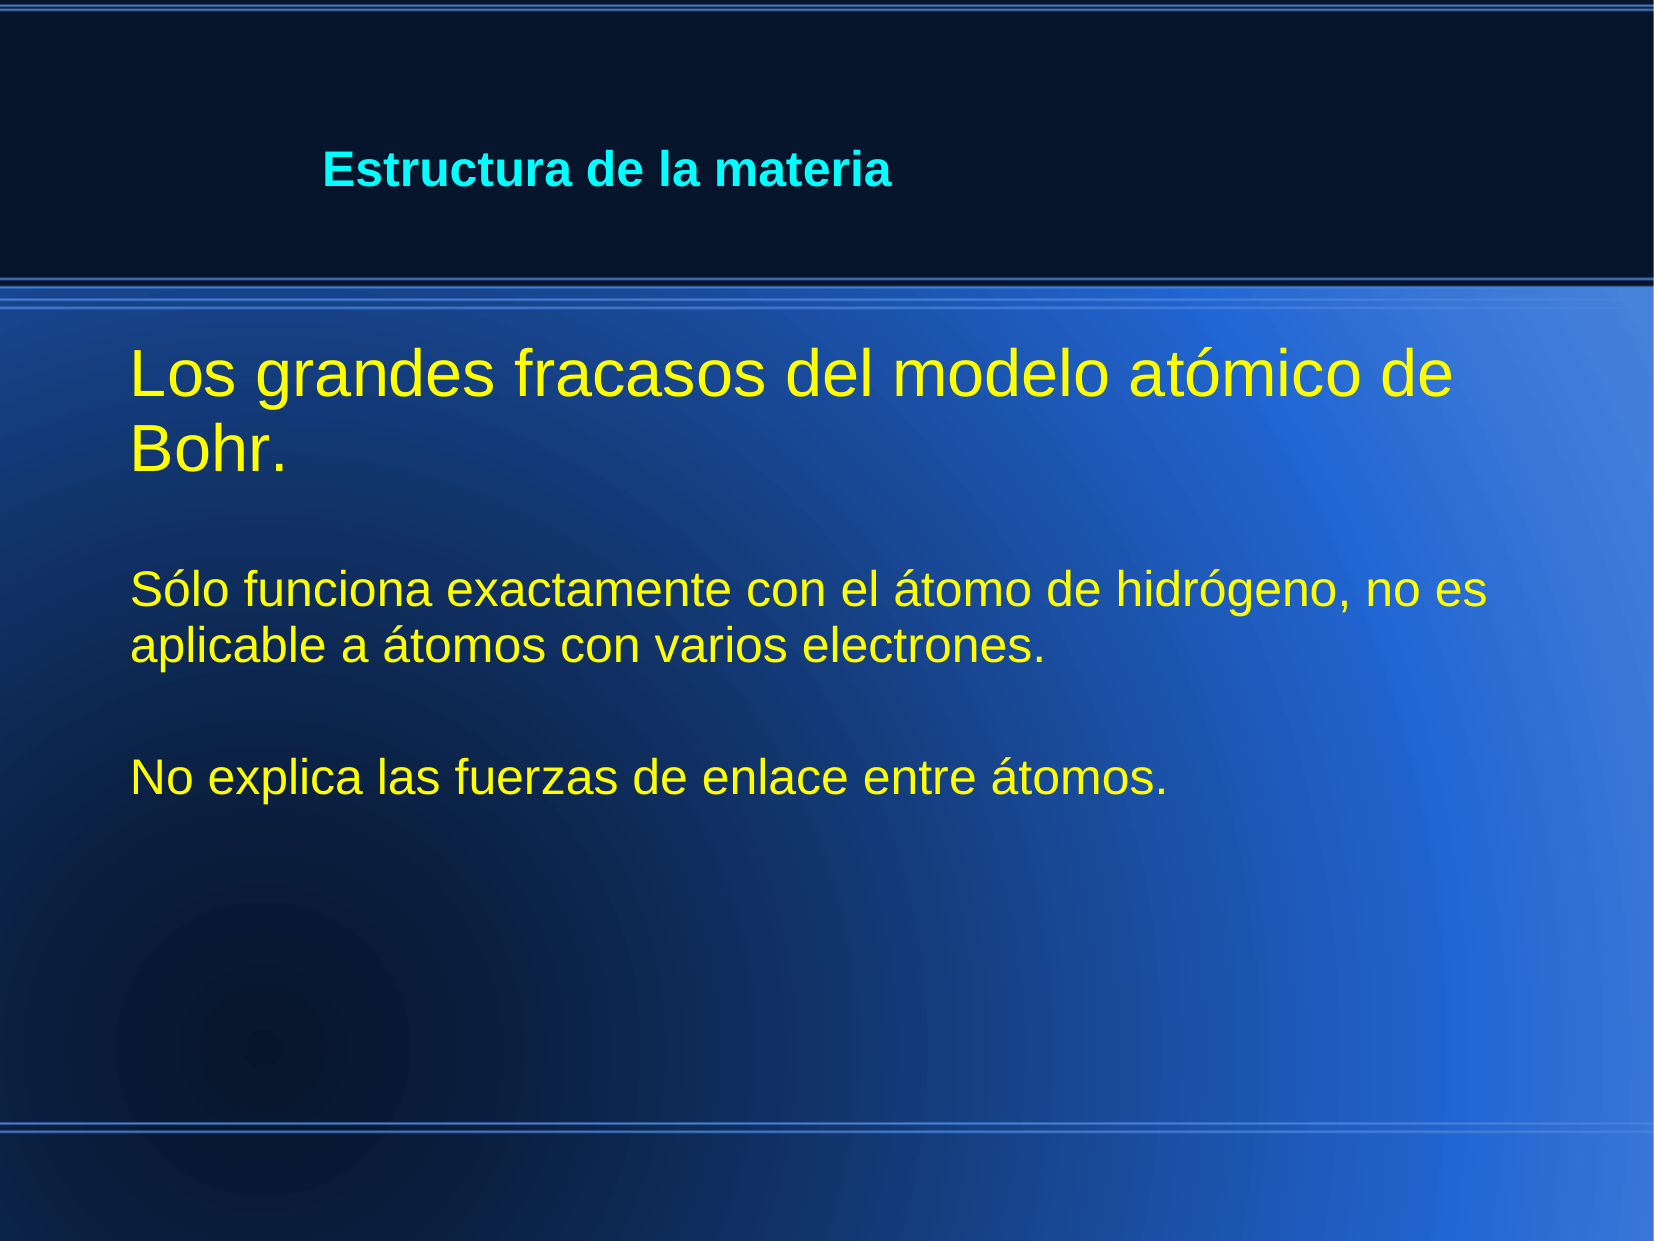

Estructura de la materia
# Los grandes fracasos del modelo atómico de Bohr.
Sólo funciona exactamente con el átomo de hidrógeno, no es aplicable a átomos con varios electrones.
No explica las fuerzas de enlace entre átomos.